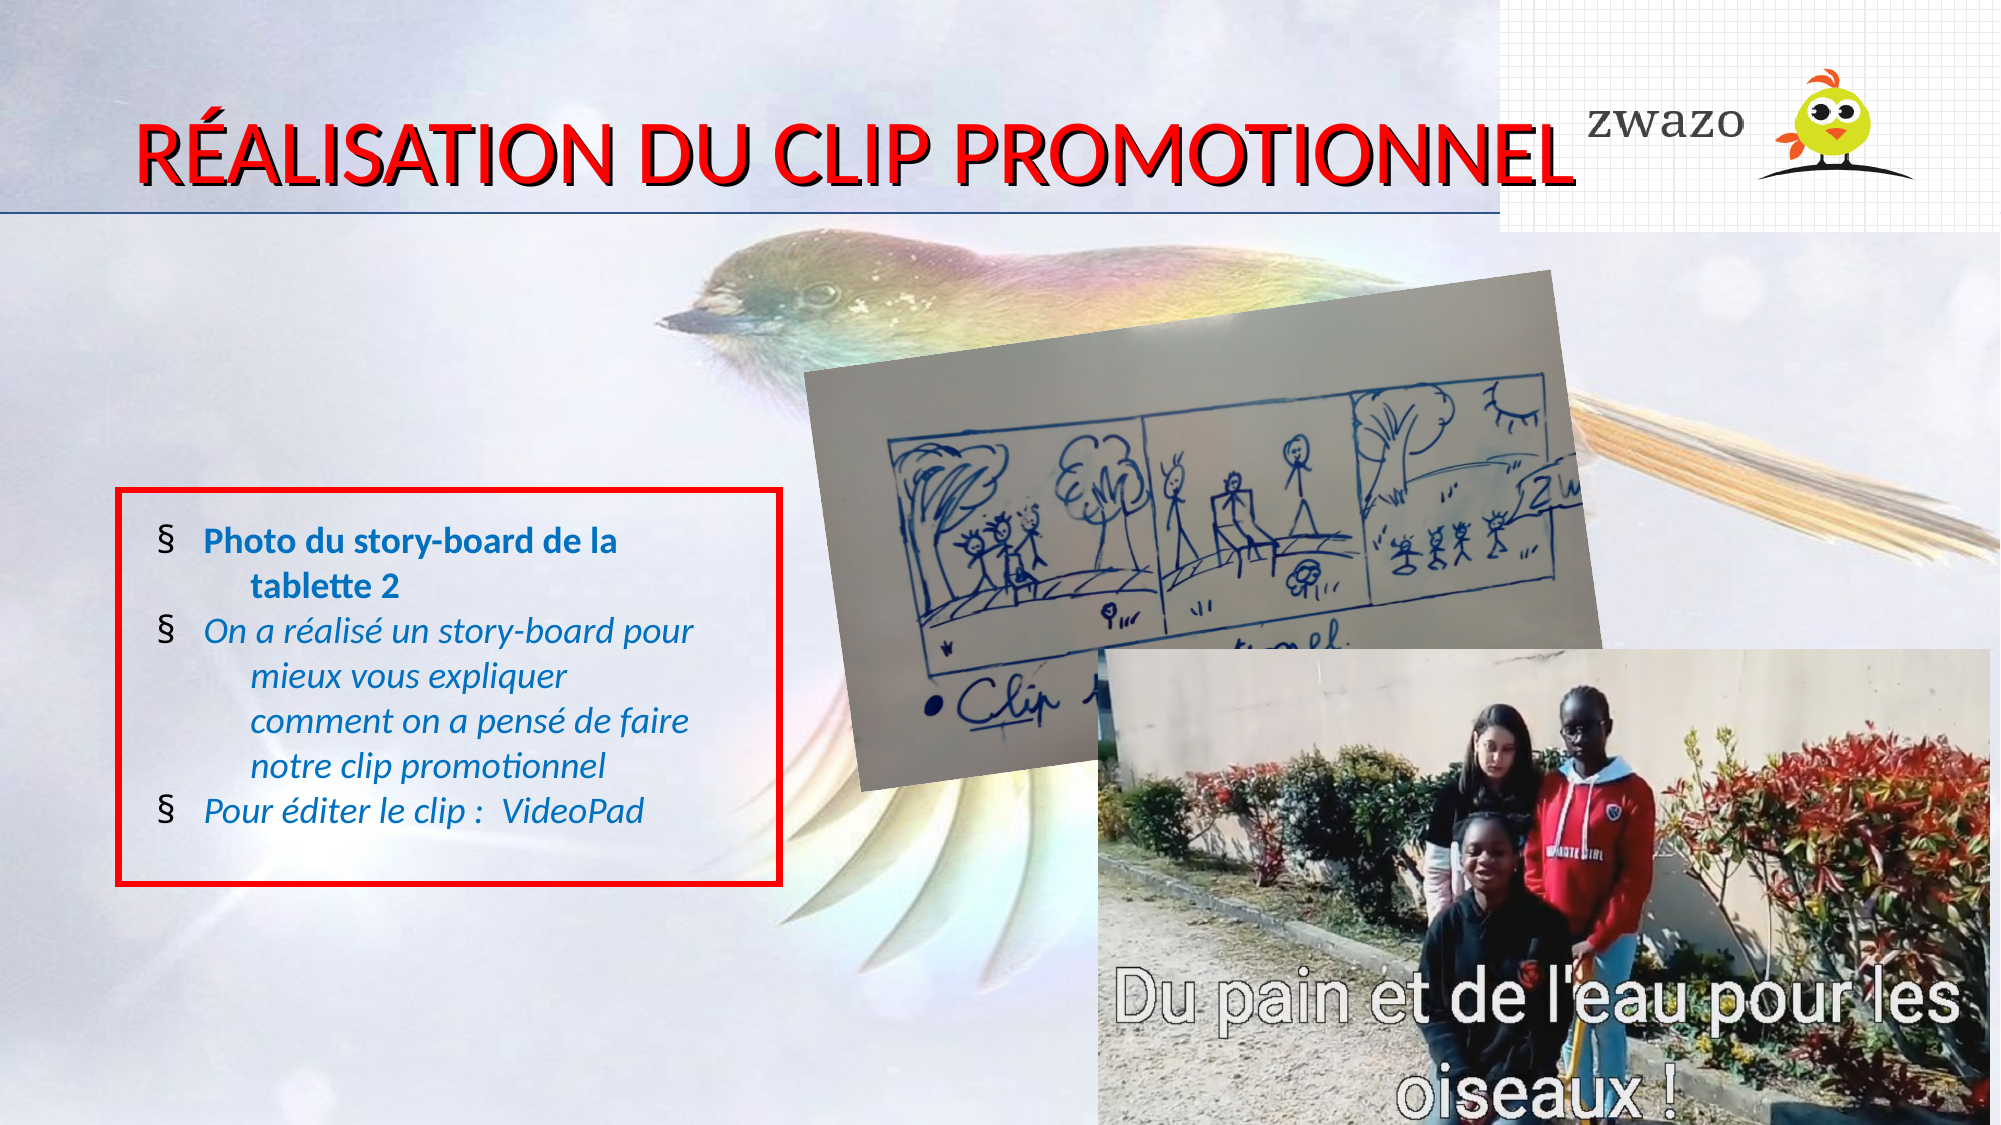

RÉALISATION DU CLIP PROMOTIONNEL
Photo du story-board de la tablette 2
On a réalisé un story-board pour mieux vous expliquer comment on a pensé de faire notre clip promotionnel
Pour éditer le clip : VideoPad